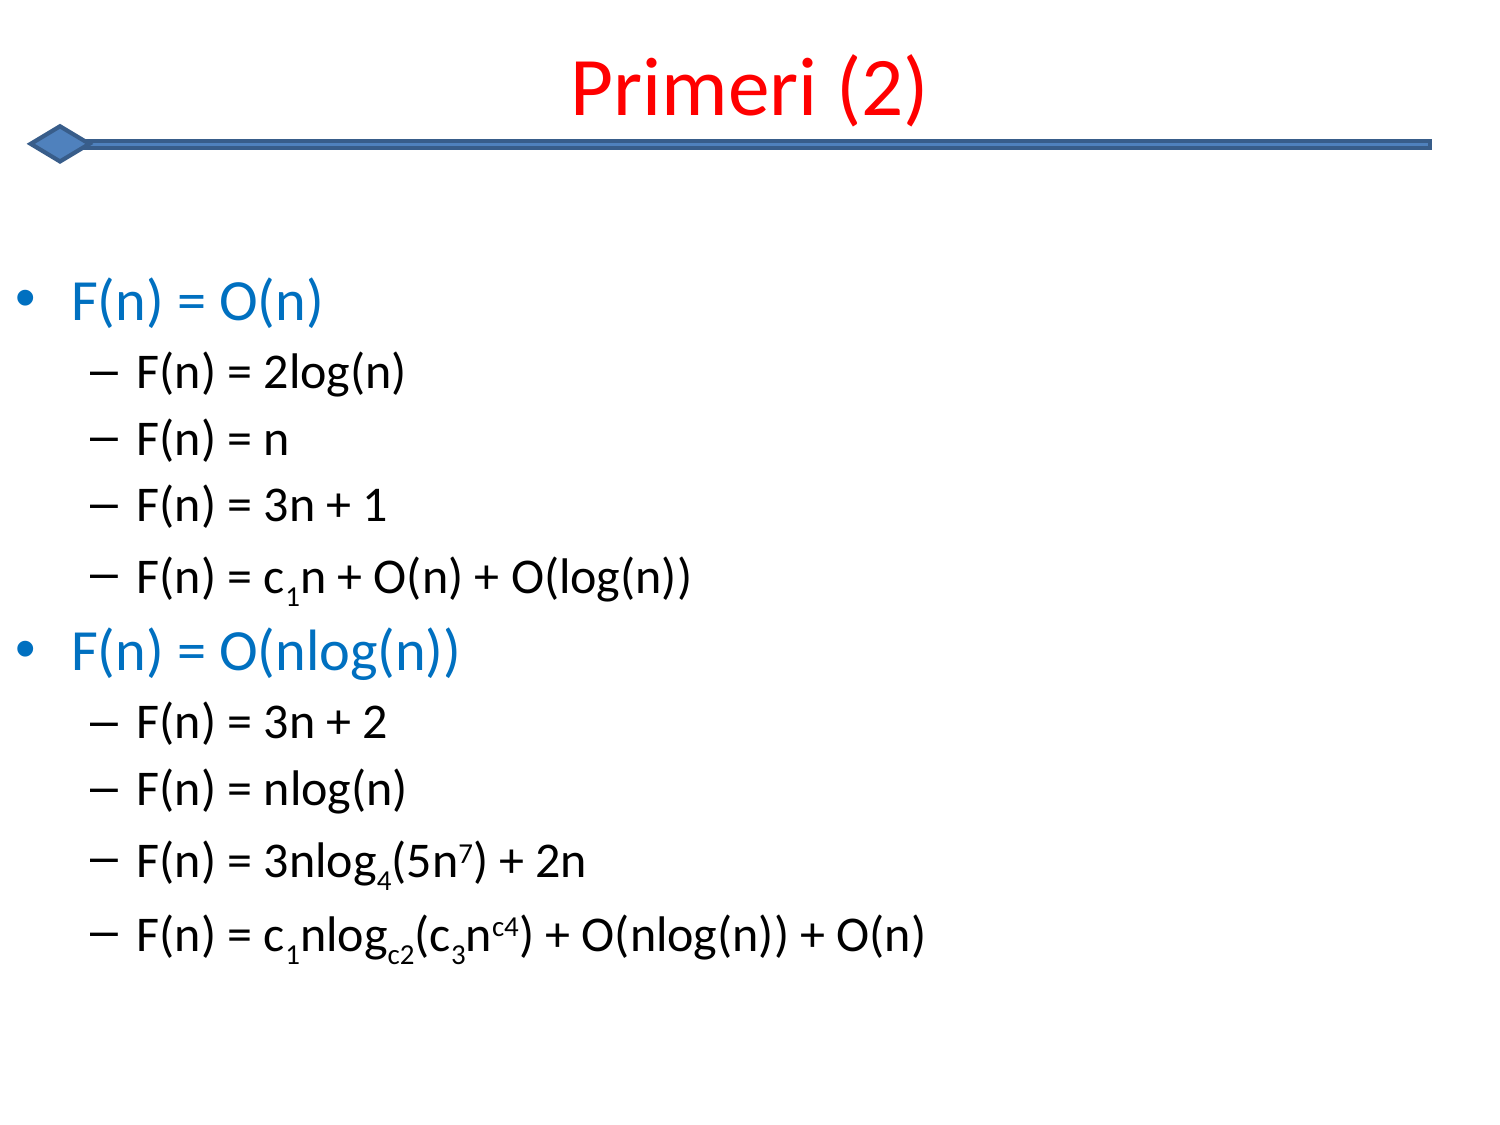

# Primeri (2)
F(n) = O(n)
F(n) = 2log(n)
F(n) = n
F(n) = 3n + 1
F(n) = c1n + O(n) + O(log(n))
F(n) = O(nlog(n))
F(n) = 3n + 2
F(n) = nlog(n)
F(n) = 3nlog4(5n7) + 2n
F(n) = c1nlogc2(c3nc4) + O(nlog(n)) + O(n)